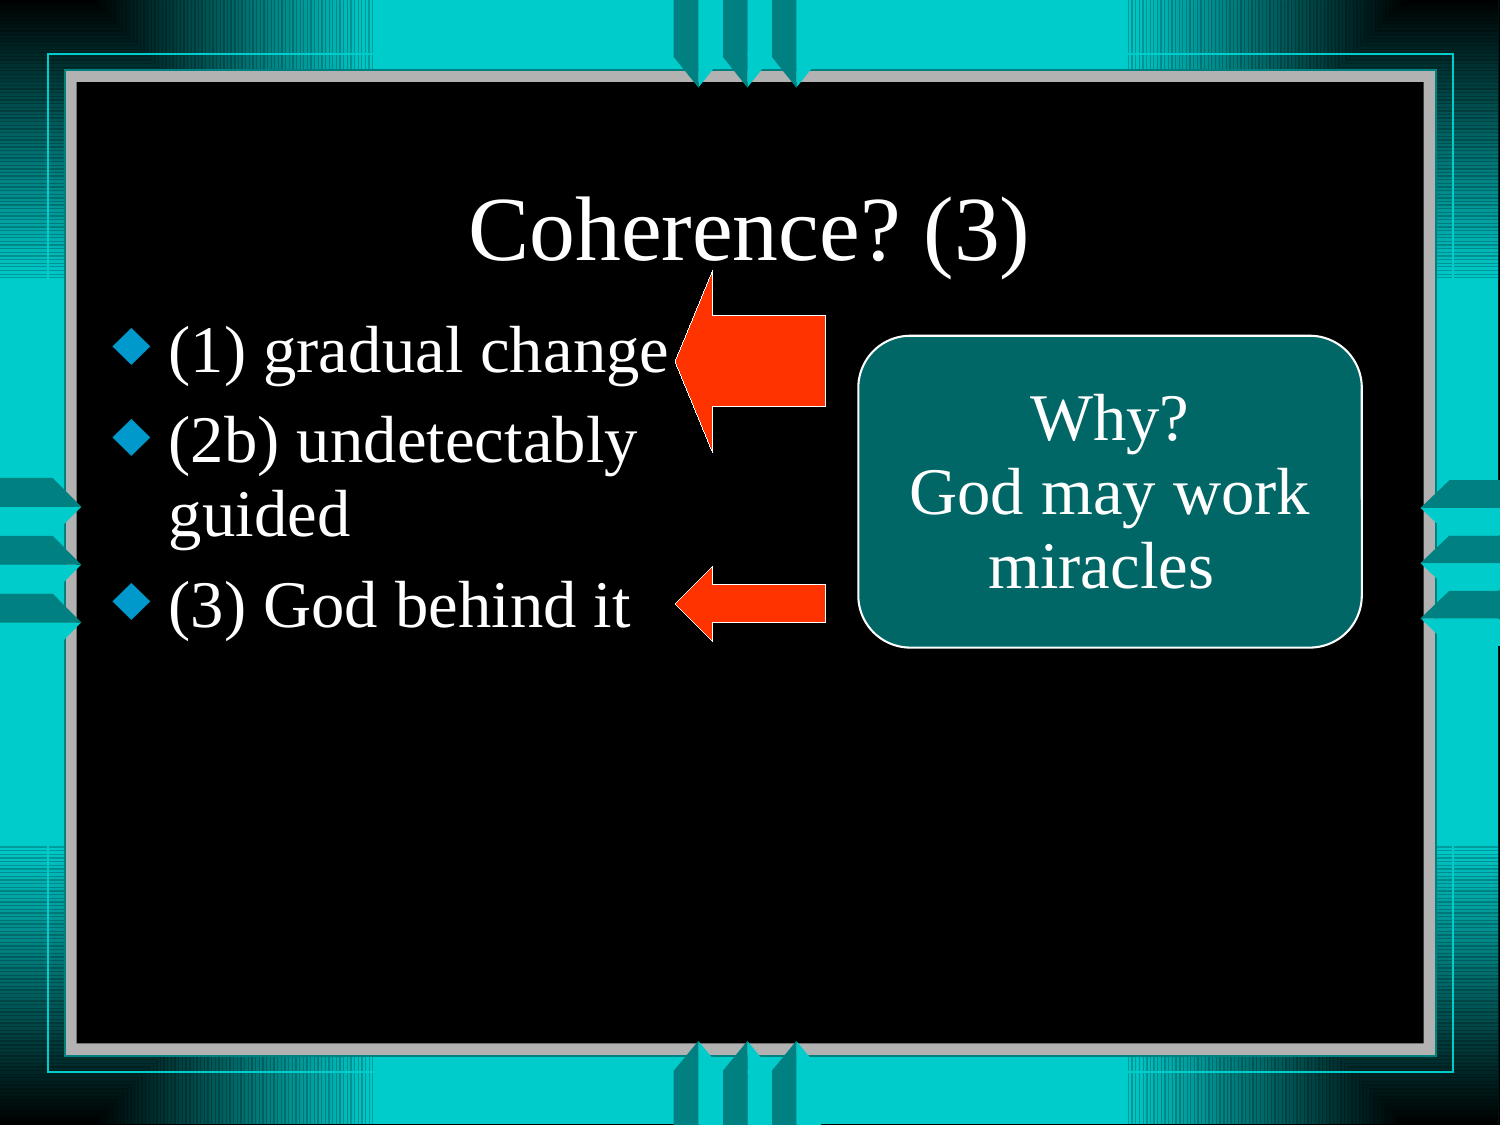

# Coherence? (3)
(1) gradual change
(2b) undetectably guided
(3) God behind it
Why?
God may work
miracles